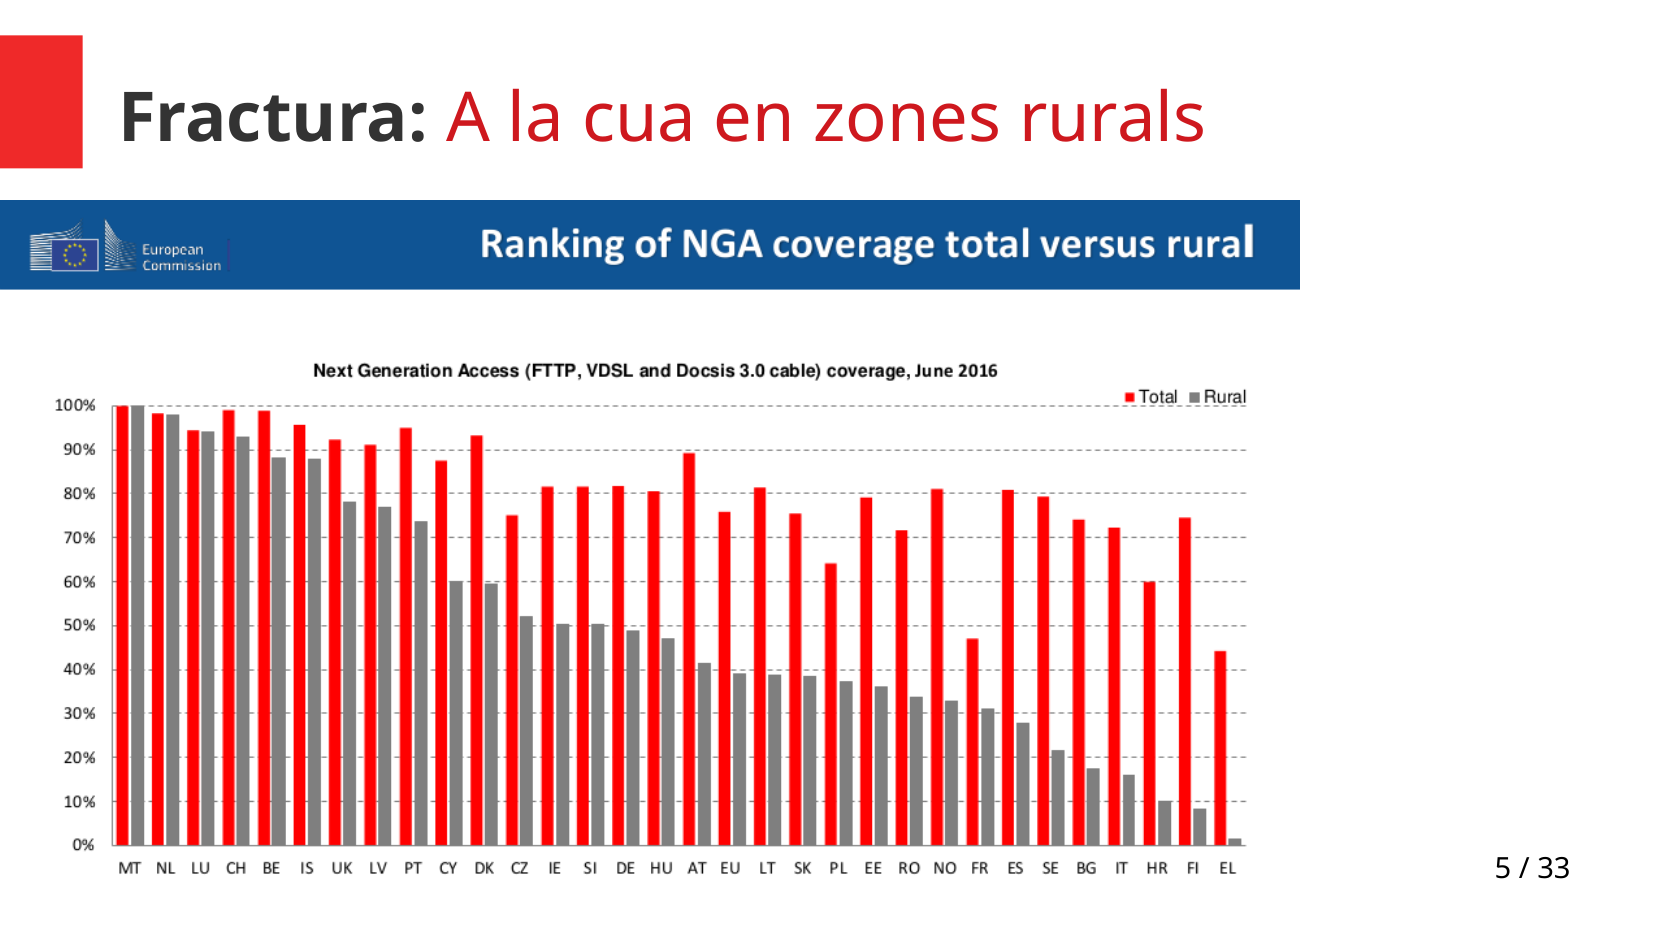

# Fractura: A la cua en zones rurals
5